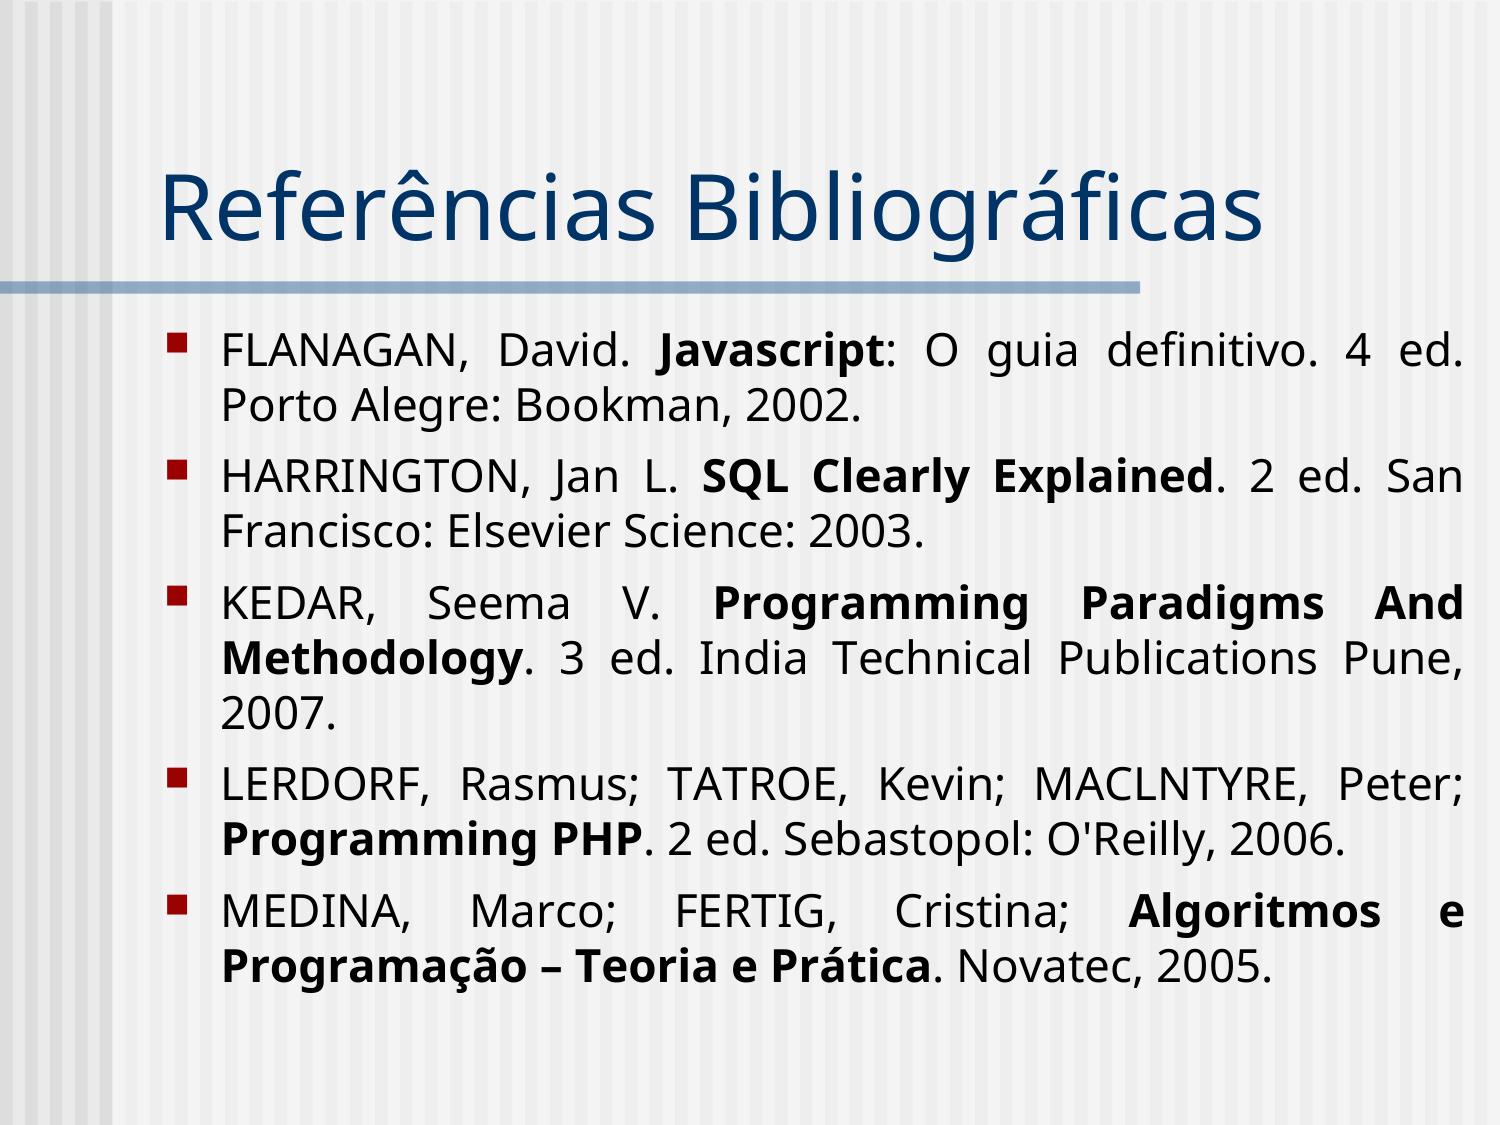

# Referências Bibliográficas
FLANAGAN, David. Javascript: O guia definitivo. 4 ed. Porto Alegre: Bookman, 2002.
HARRINGTON, Jan L. SQL Clearly Explained. 2 ed. San Francisco: Elsevier Science: 2003.
KEDAR, Seema V. Programming Paradigms And Methodology. 3 ed. India Technical Publications Pune, 2007.
LERDORF, Rasmus; TATROE, Kevin; MACLNTYRE, Peter; Programming PHP. 2 ed. Sebastopol: O'Reilly, 2006.
MEDINA, Marco; FERTIG, Cristina; Algoritmos e Programação – Teoria e Prática. Novatec, 2005.